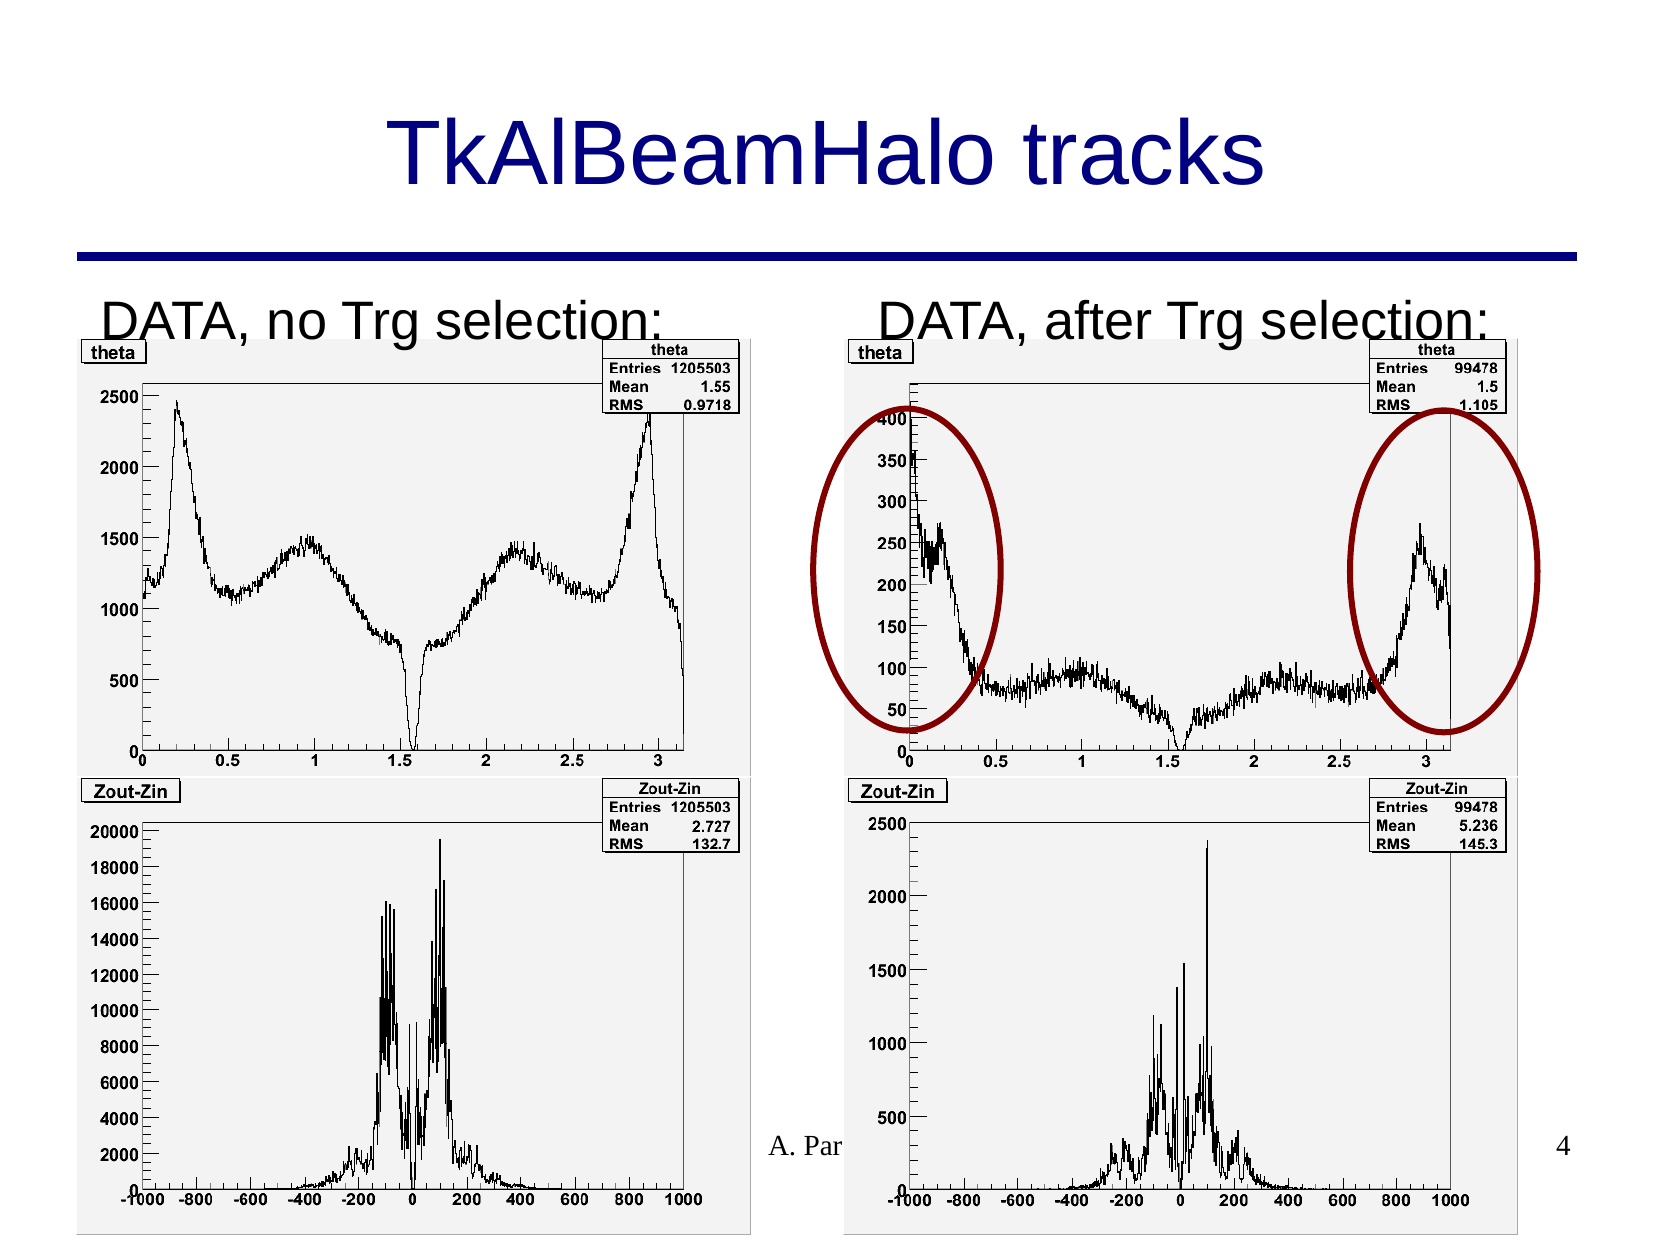

# TkAlBeamHalo tracks
DATA, no Trg selection:
 DATA, after Trg selection:
4